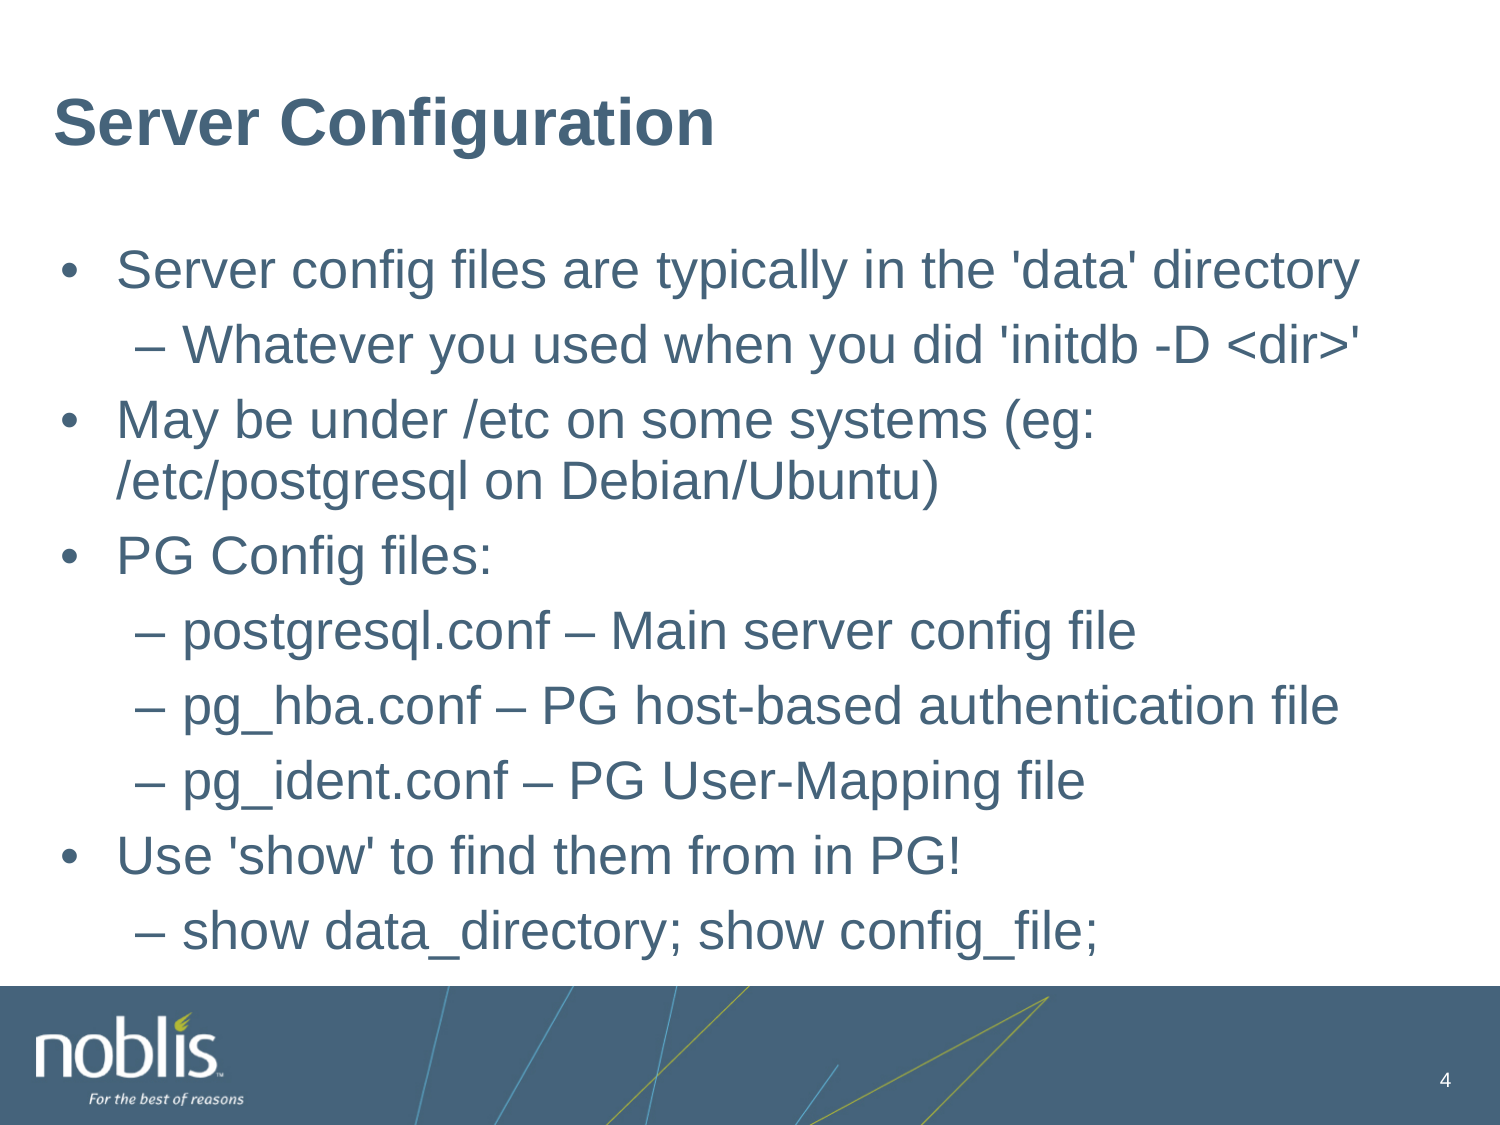

# Server Configuration
Server config files are typically in the 'data' directory
Whatever you used when you did 'initdb -D <dir>'
May be under /etc on some systems (eg: /etc/postgresql on Debian/Ubuntu)
PG Config files:
postgresql.conf – Main server config file
pg_hba.conf – PG host-based authentication file
pg_ident.conf – PG User-Mapping file
Use 'show' to find them from in PG!
show data_directory; show config_file;